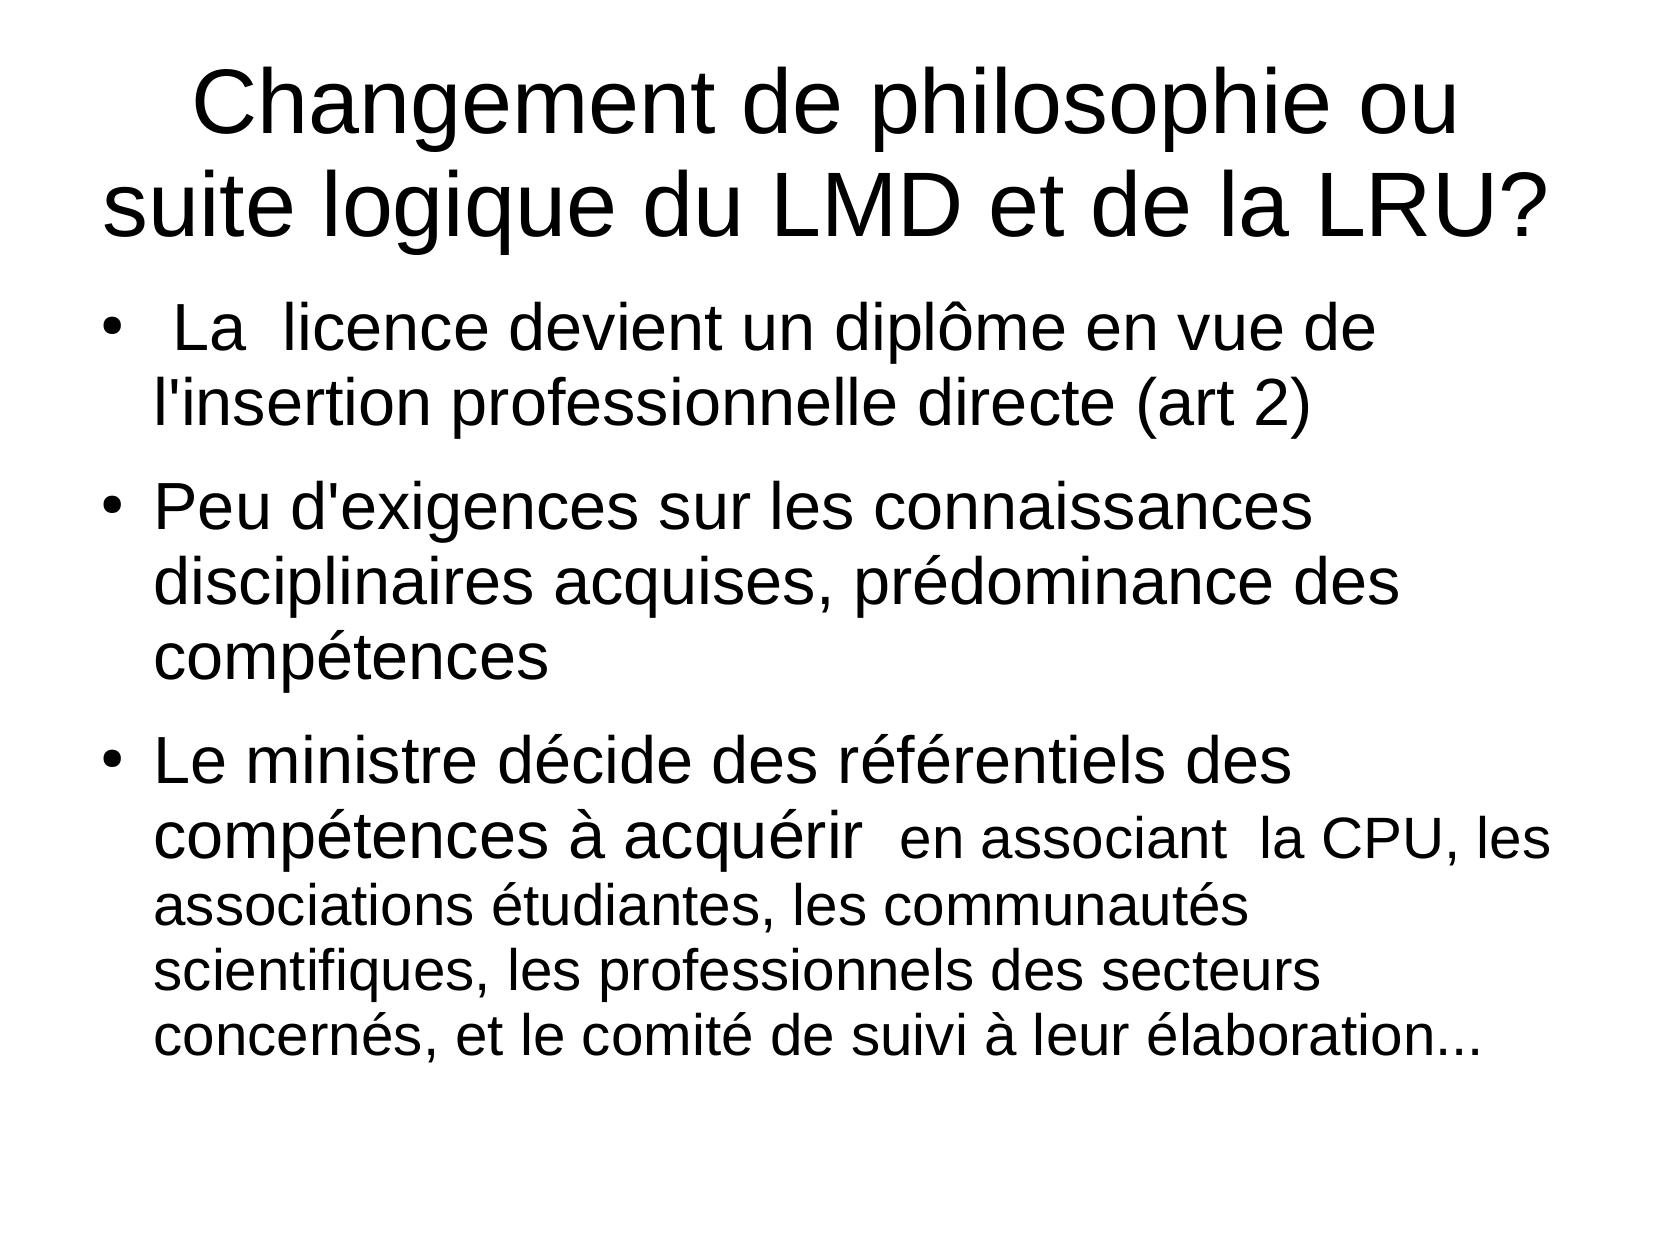

# Changement de philosophie ou suite logique du LMD et de la LRU?
 La licence devient un diplôme en vue de l'insertion professionnelle directe (art 2)
Peu d'exigences sur les connaissances disciplinaires acquises, prédominance des compétences
Le ministre décide des référentiels des compétences à acquérir en associant la CPU, les associations étudiantes, les communautés scientifiques, les professionnels des secteurs concernés, et le comité de suivi à leur élaboration...